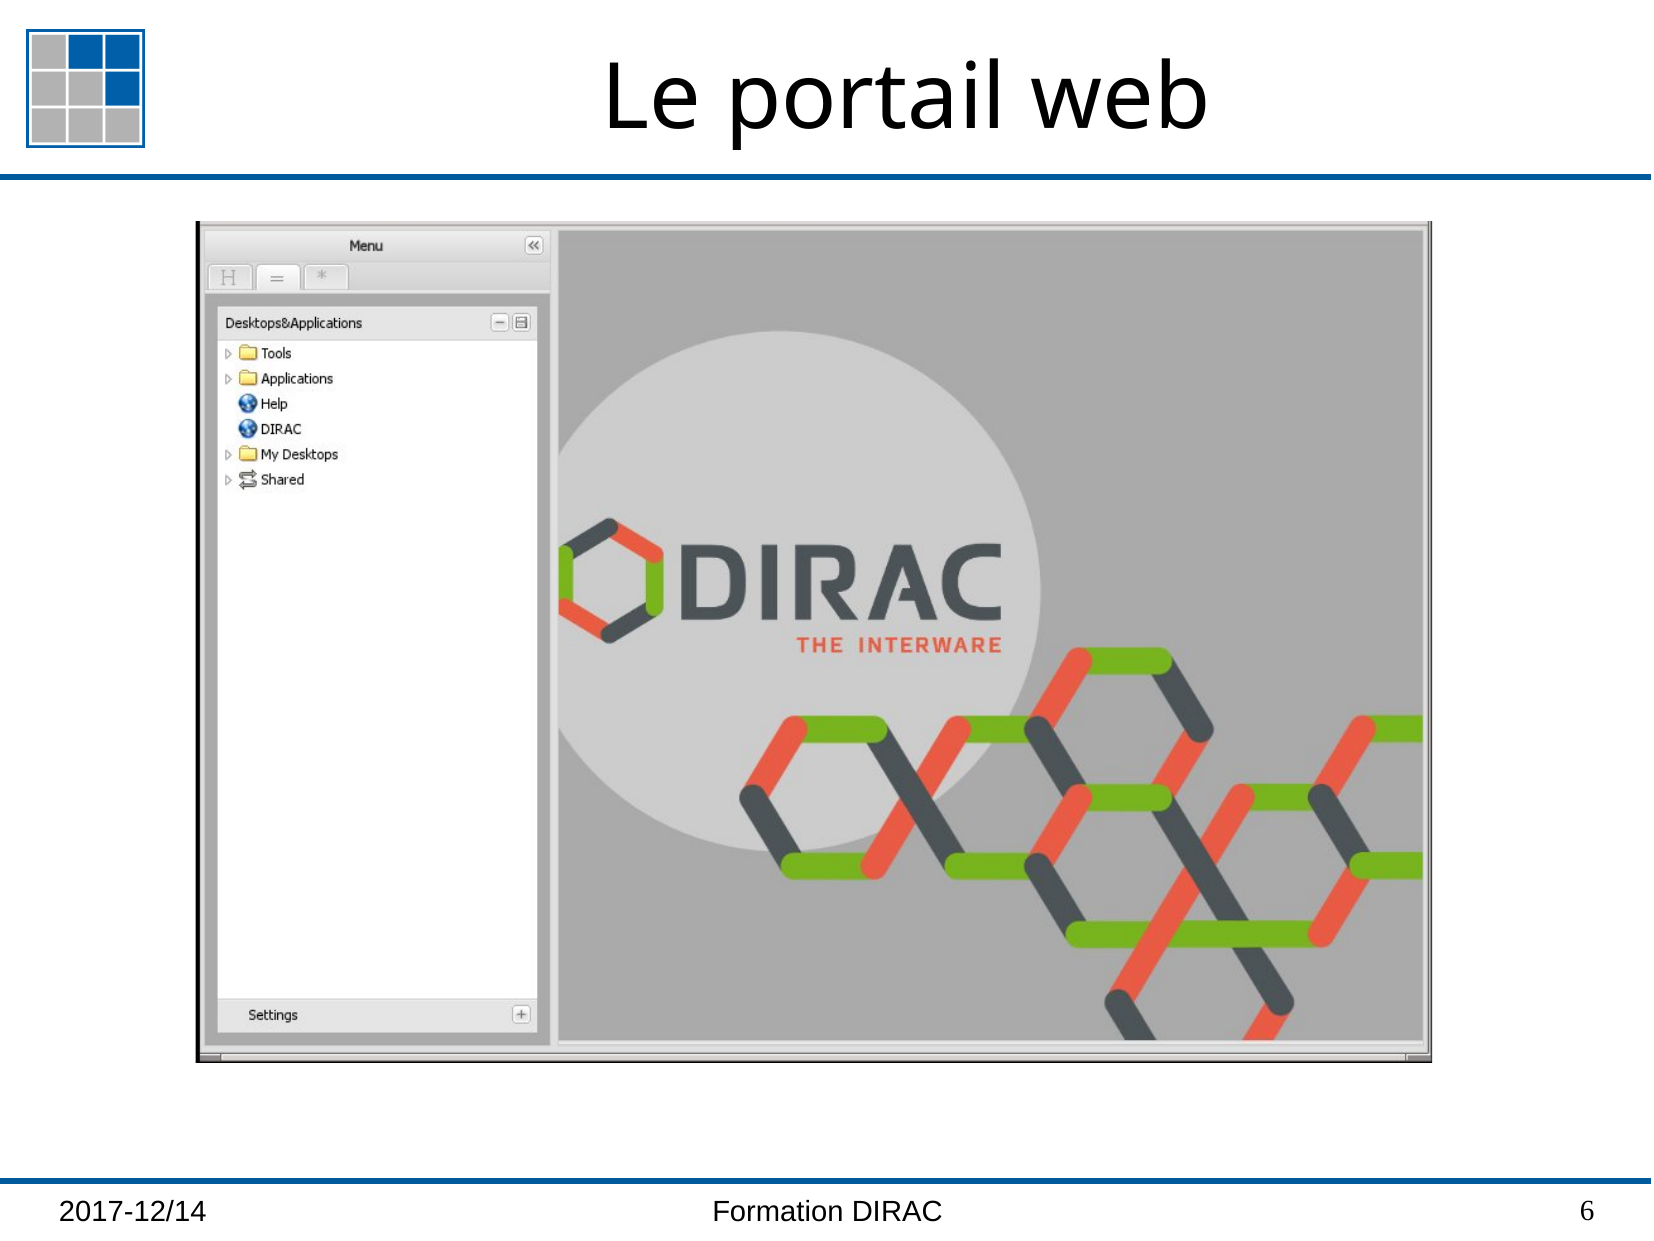

# Le portail web
March 2017
BELLE 2 - LAL